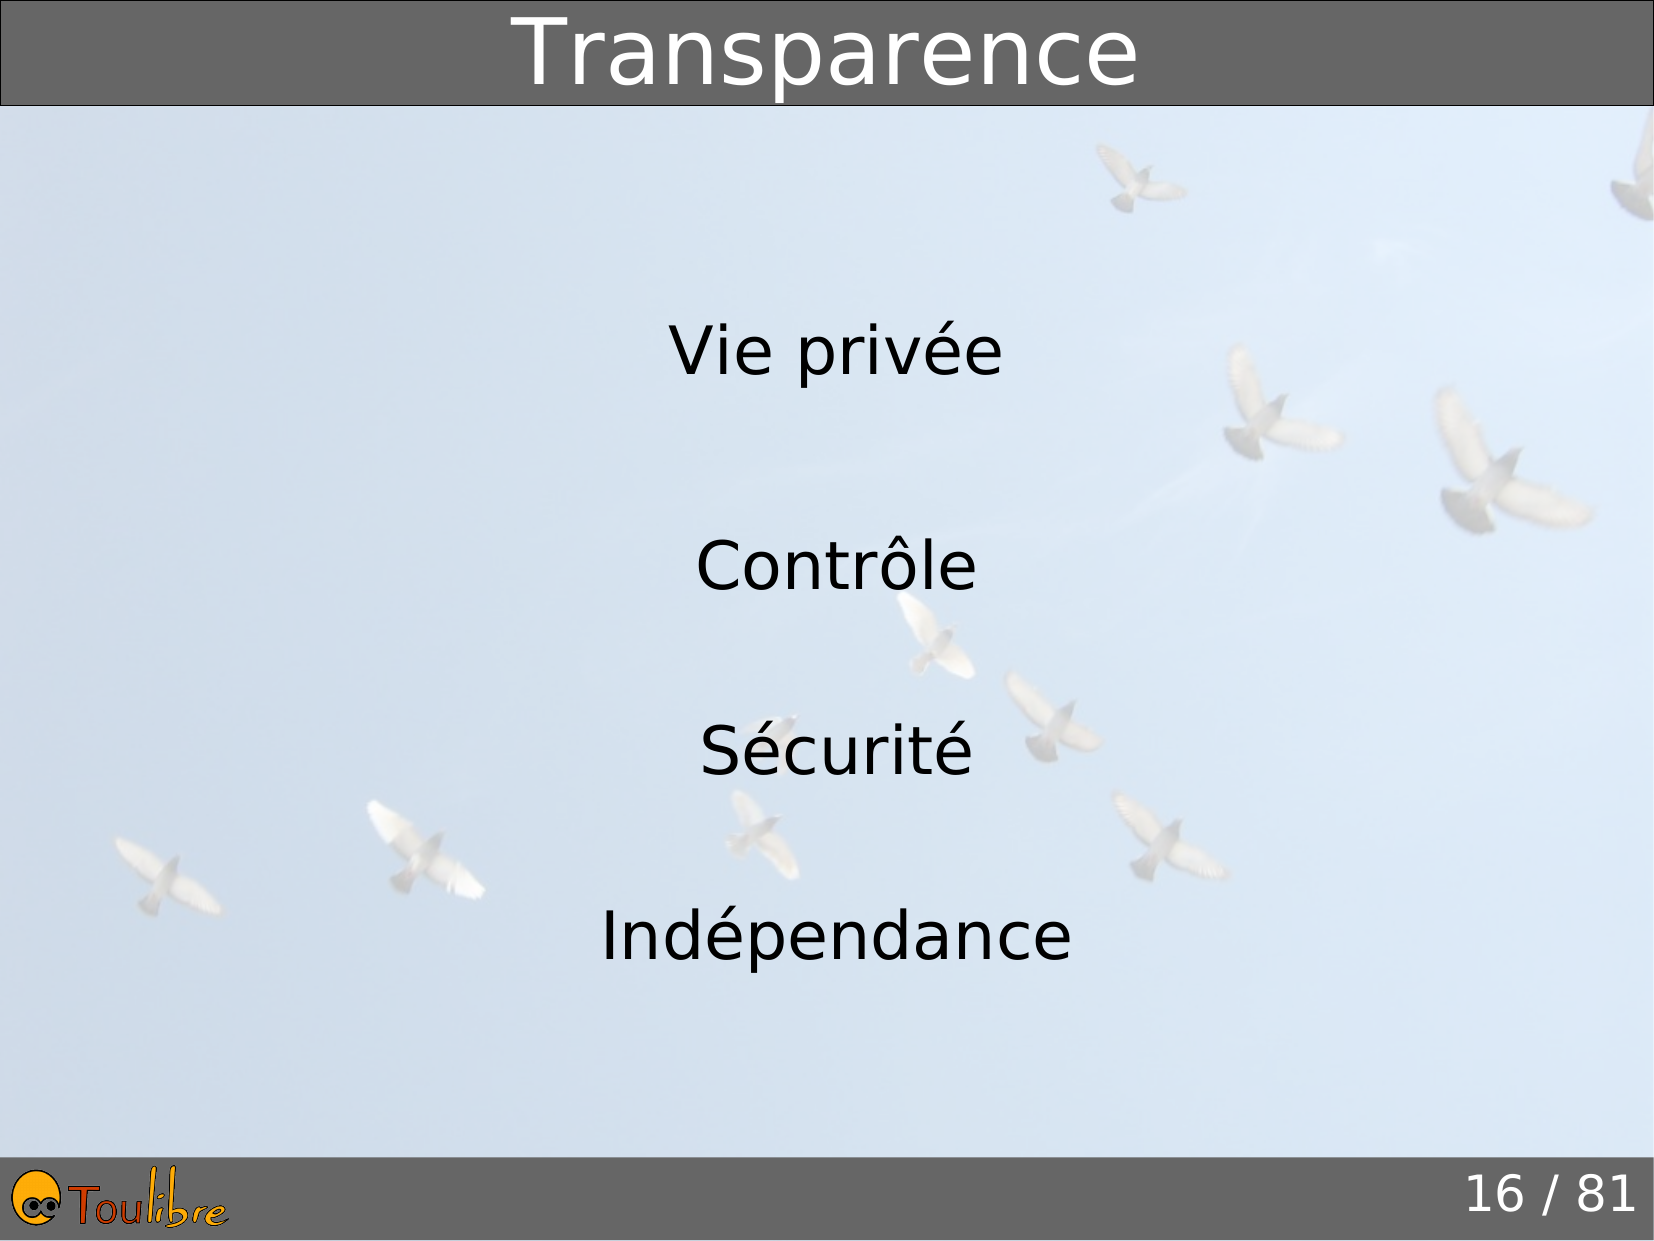

# Transparence
Vie privée
Contrôle
Sécurité
Indépendance